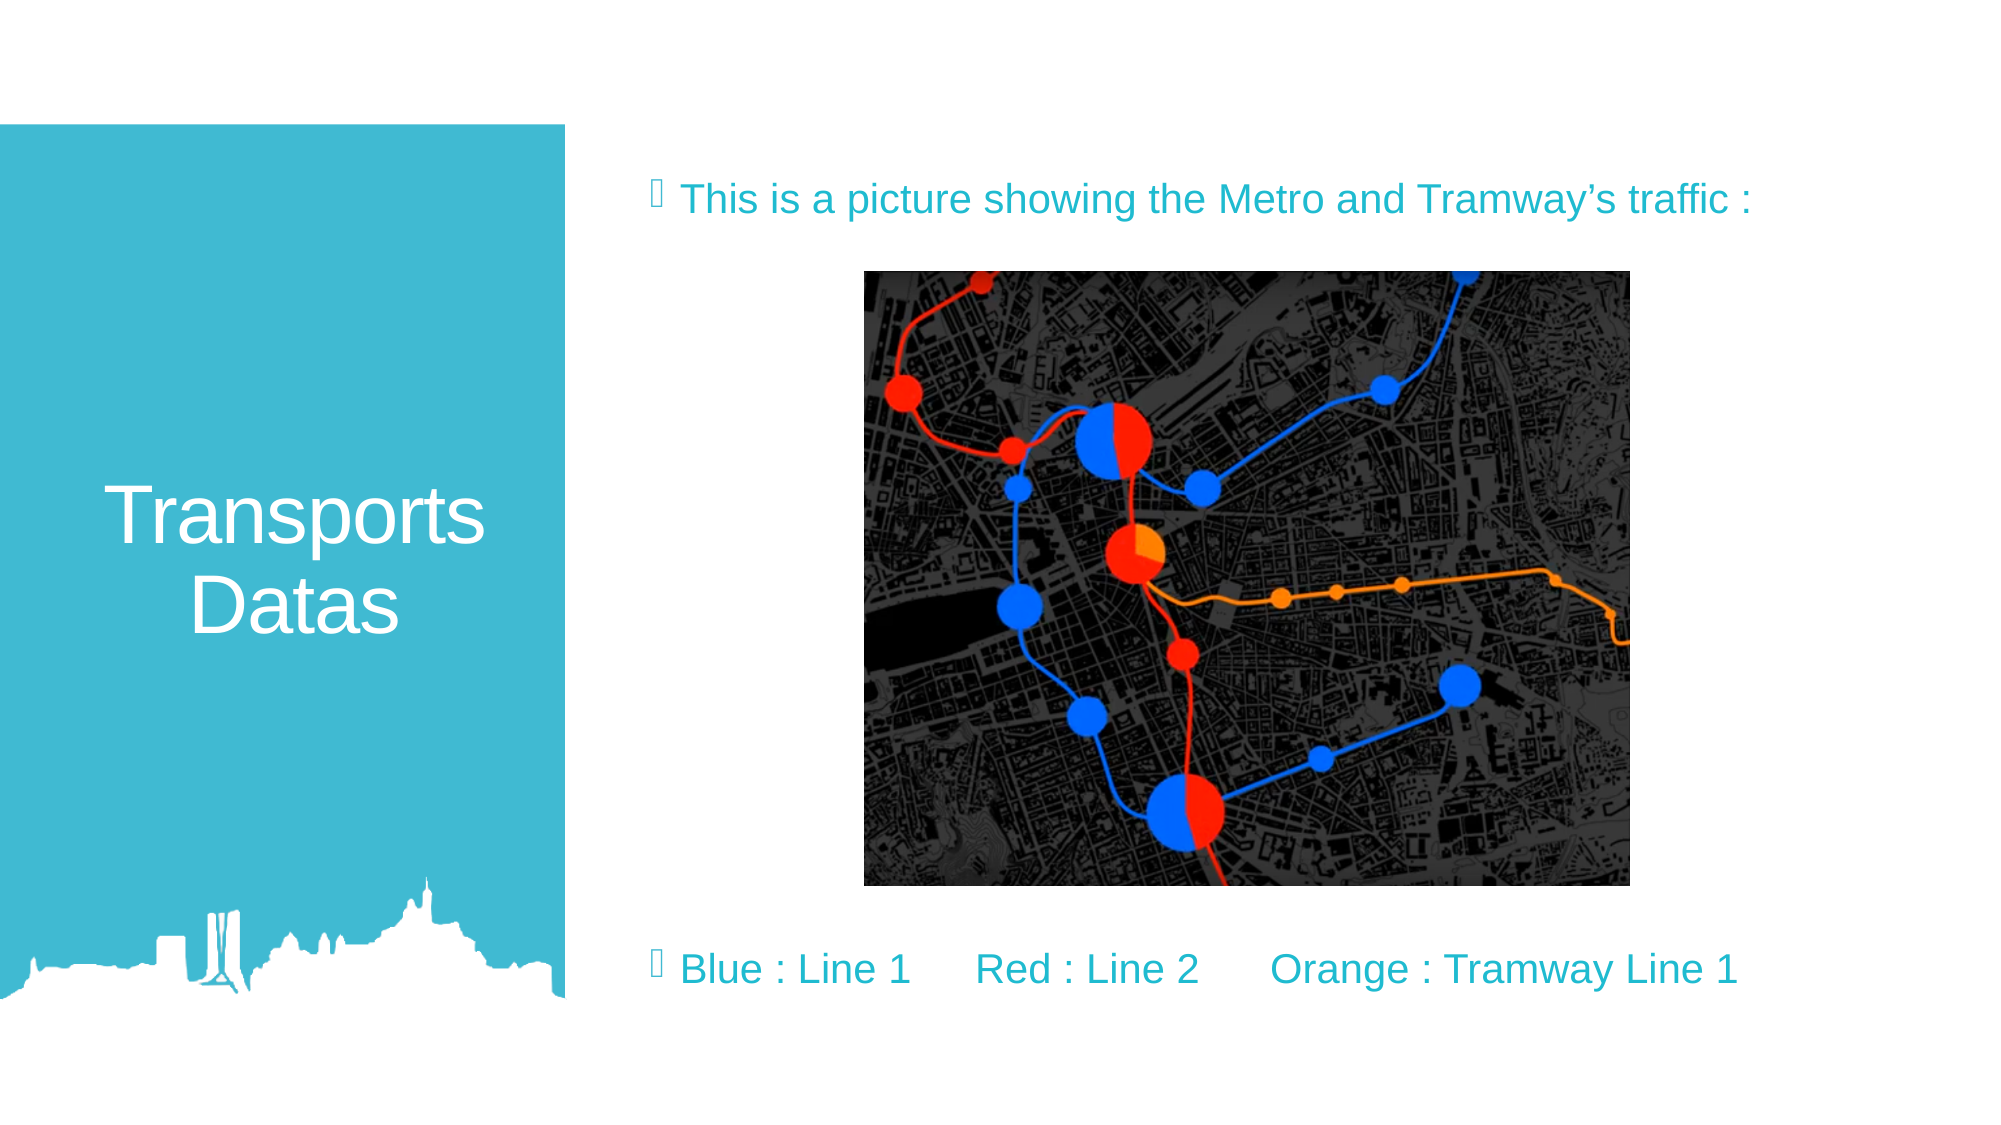

# Transports Datas
This is a picture showing the Metro and Tramway’s traffic :
Blue : Line 1	Red : Line 2	Orange : Tramway Line 1